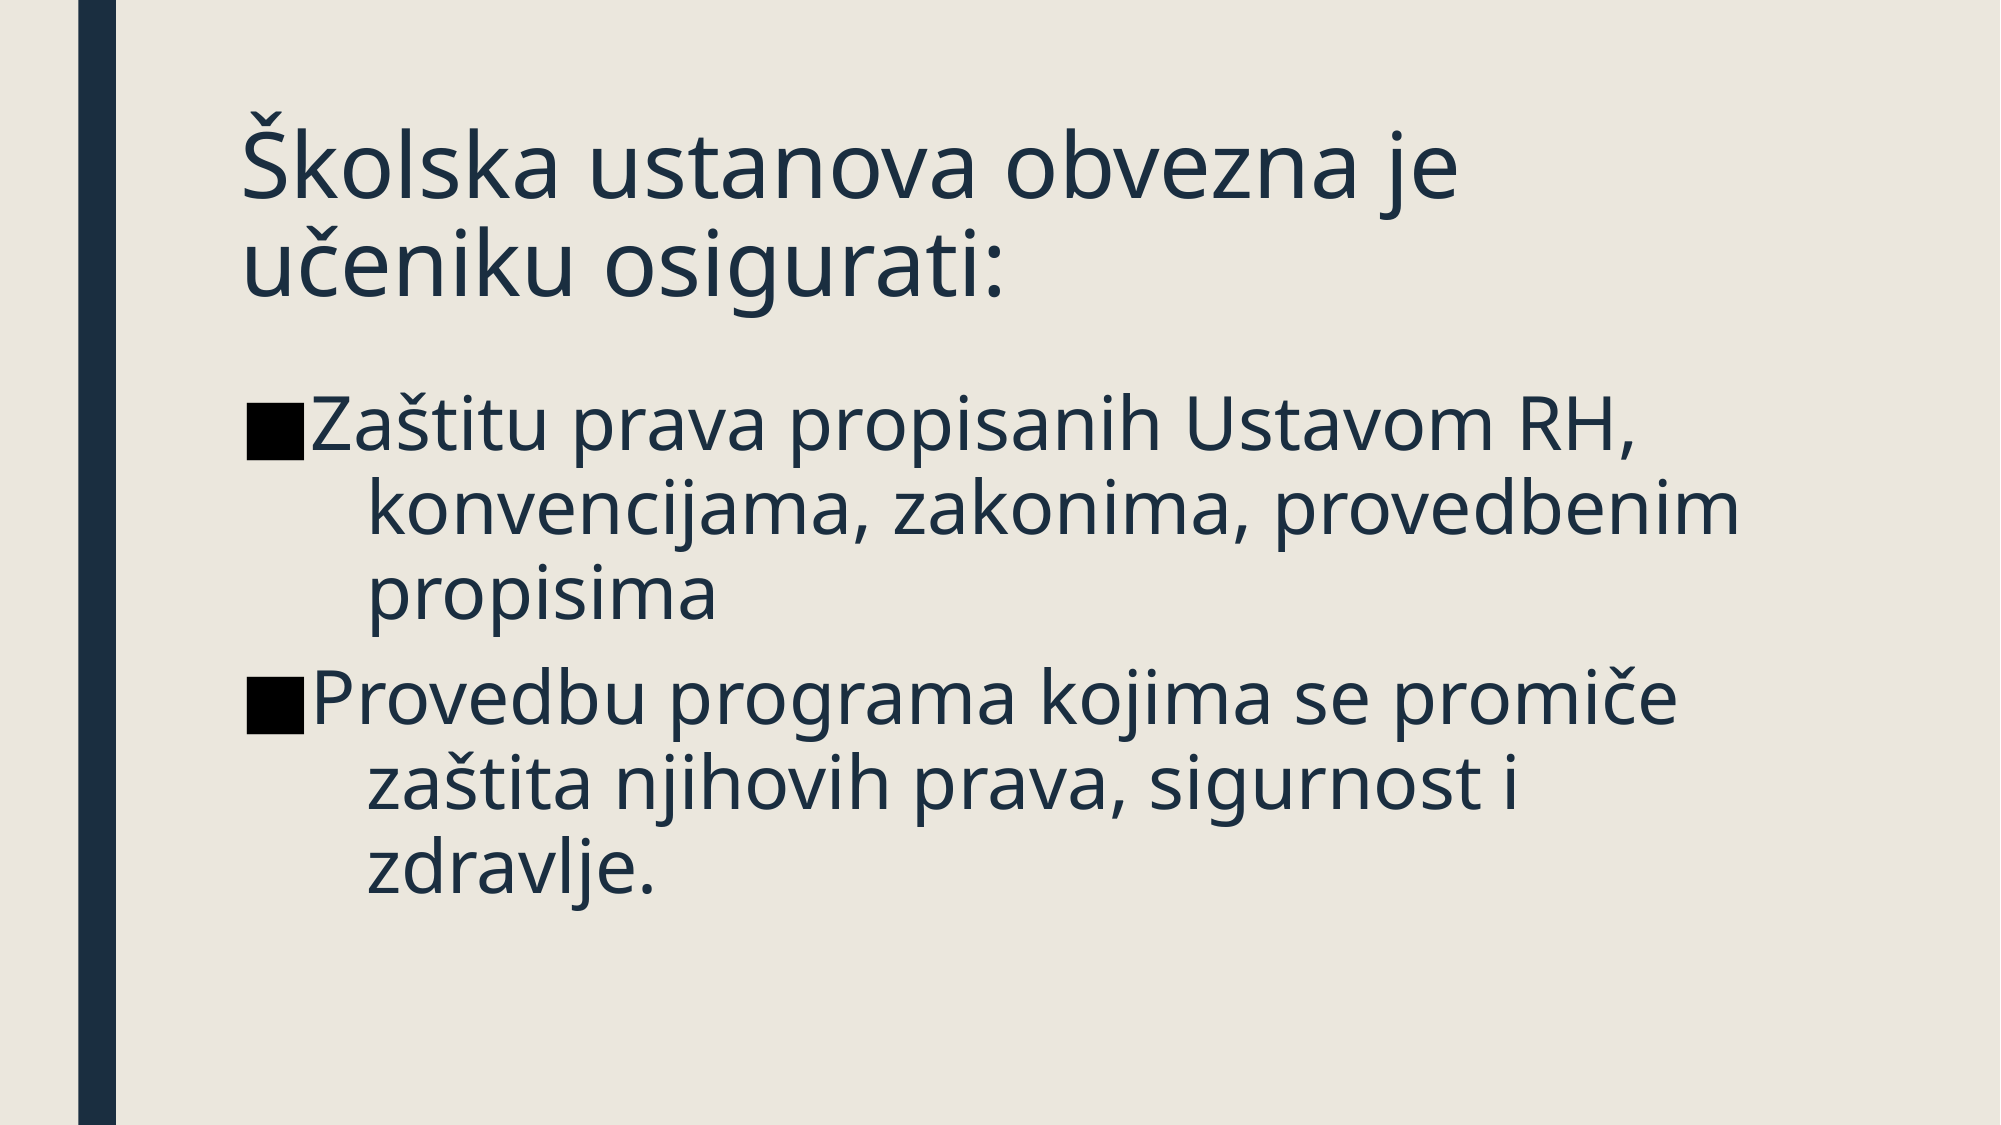

# Školska ustanova obvezna je učeniku osigurati:
Zaštitu prava propisanih Ustavom RH, konvencijama, zakonima, provedbenim propisima
Provedbu programa kojima se promiče zaštita njihovih prava, sigurnost i zdravlje.